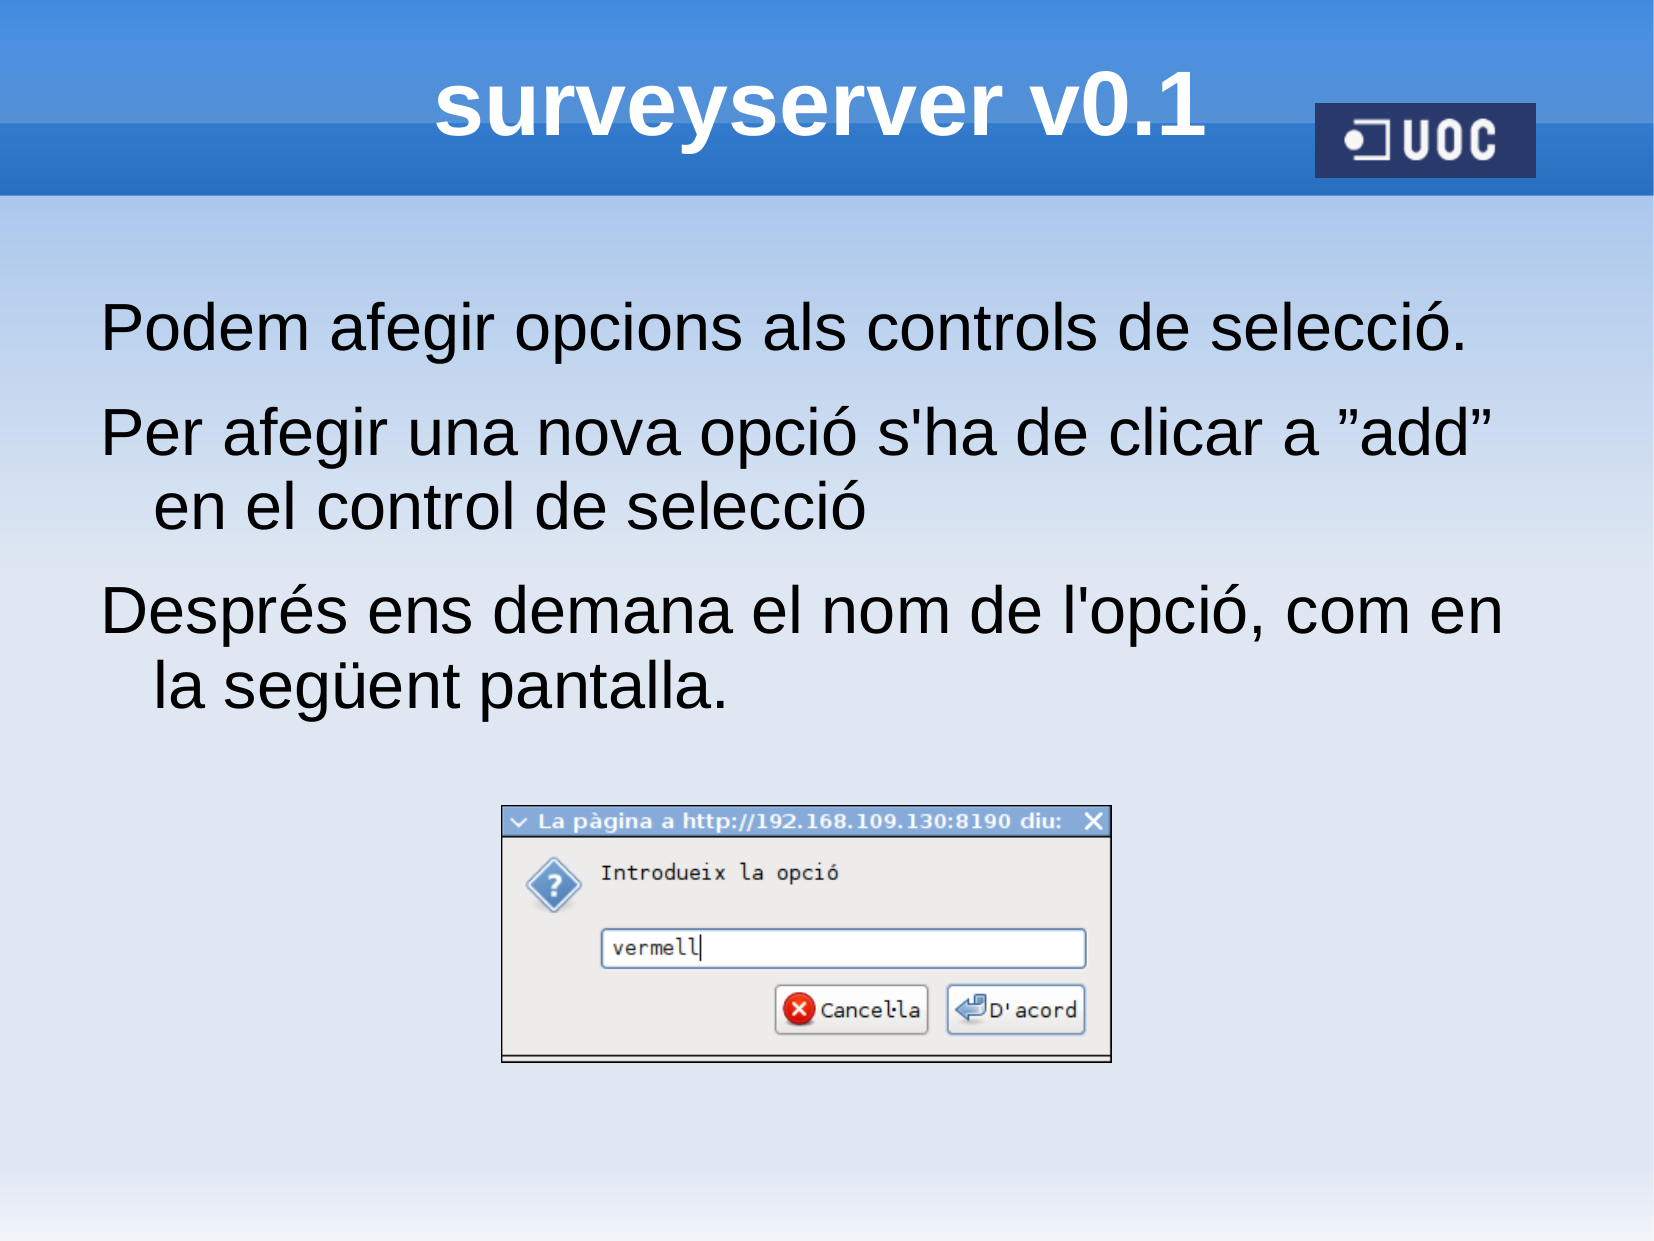

# surveyserver v0.1
Podem afegir opcions als controls de selecció.
Per afegir una nova opció s'ha de clicar a ”add” en el control de selecció
Després ens demana el nom de l'opció, com en la següent pantalla.